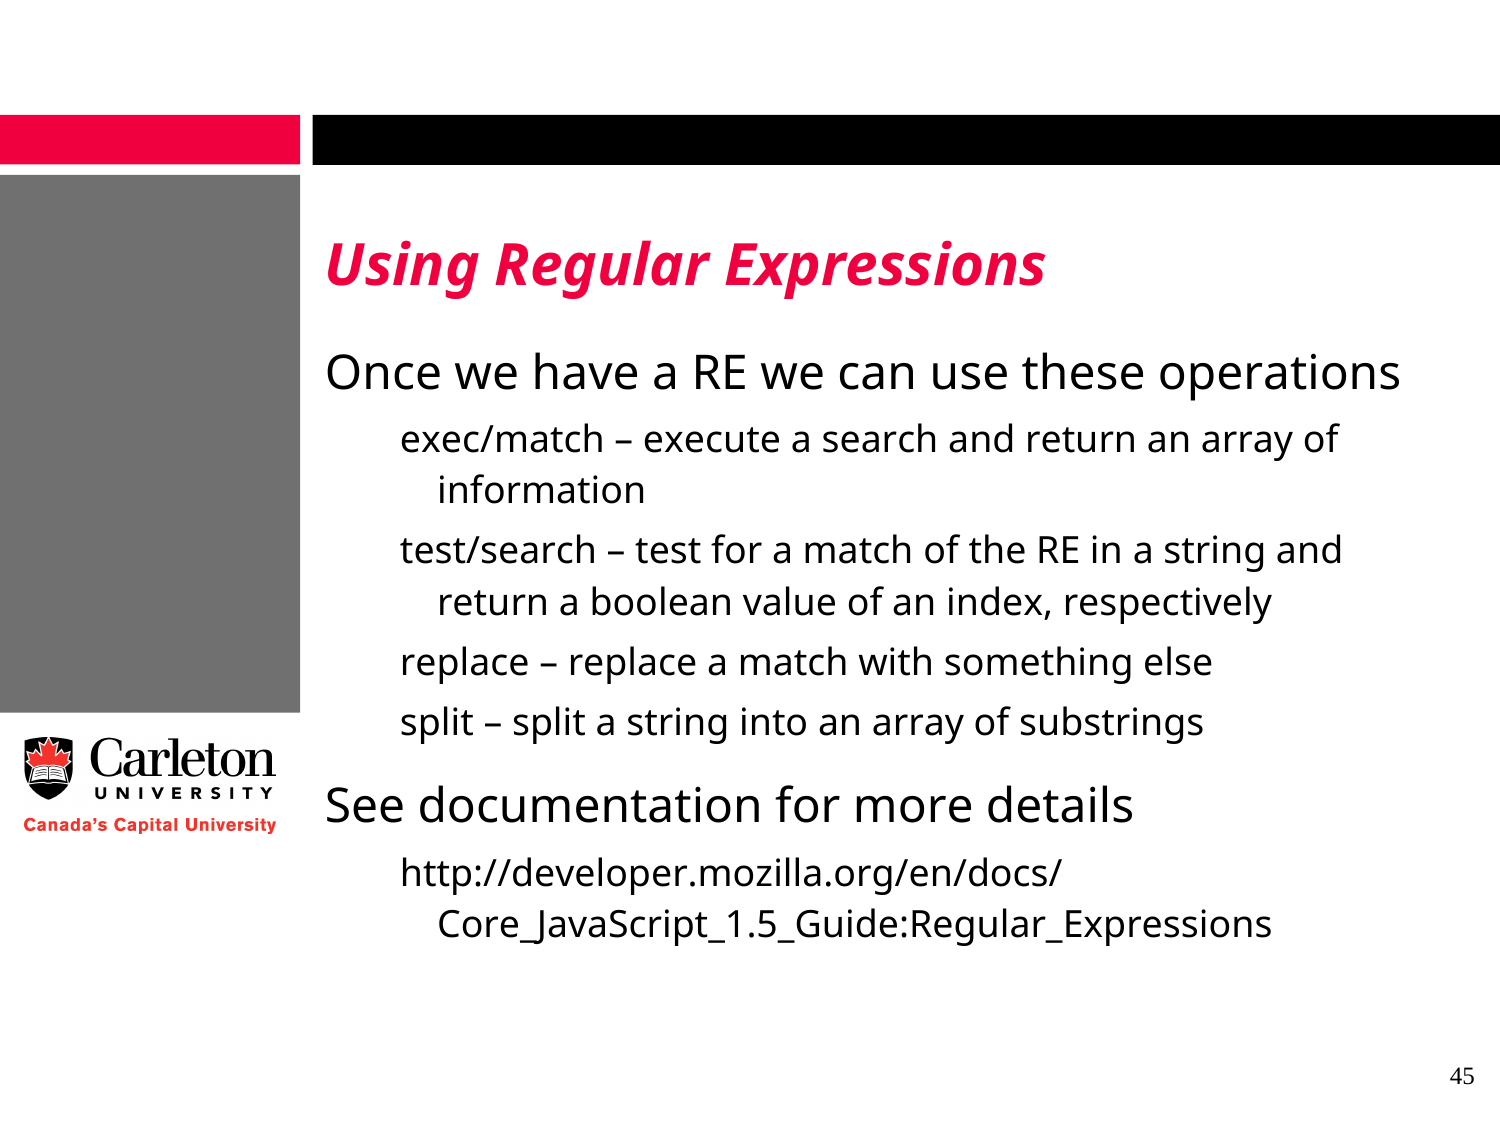

# Using Regular Expressions
Once we have a RE we can use these operations
exec/match – execute a search and return an array of information
test/search – test for a match of the RE in a string and return a boolean value of an index, respectively
replace – replace a match with something else
split – split a string into an array of substrings
See documentation for more details
http://developer.mozilla.org/en/docs/Core_JavaScript_1.5_Guide:Regular_Expressions
45